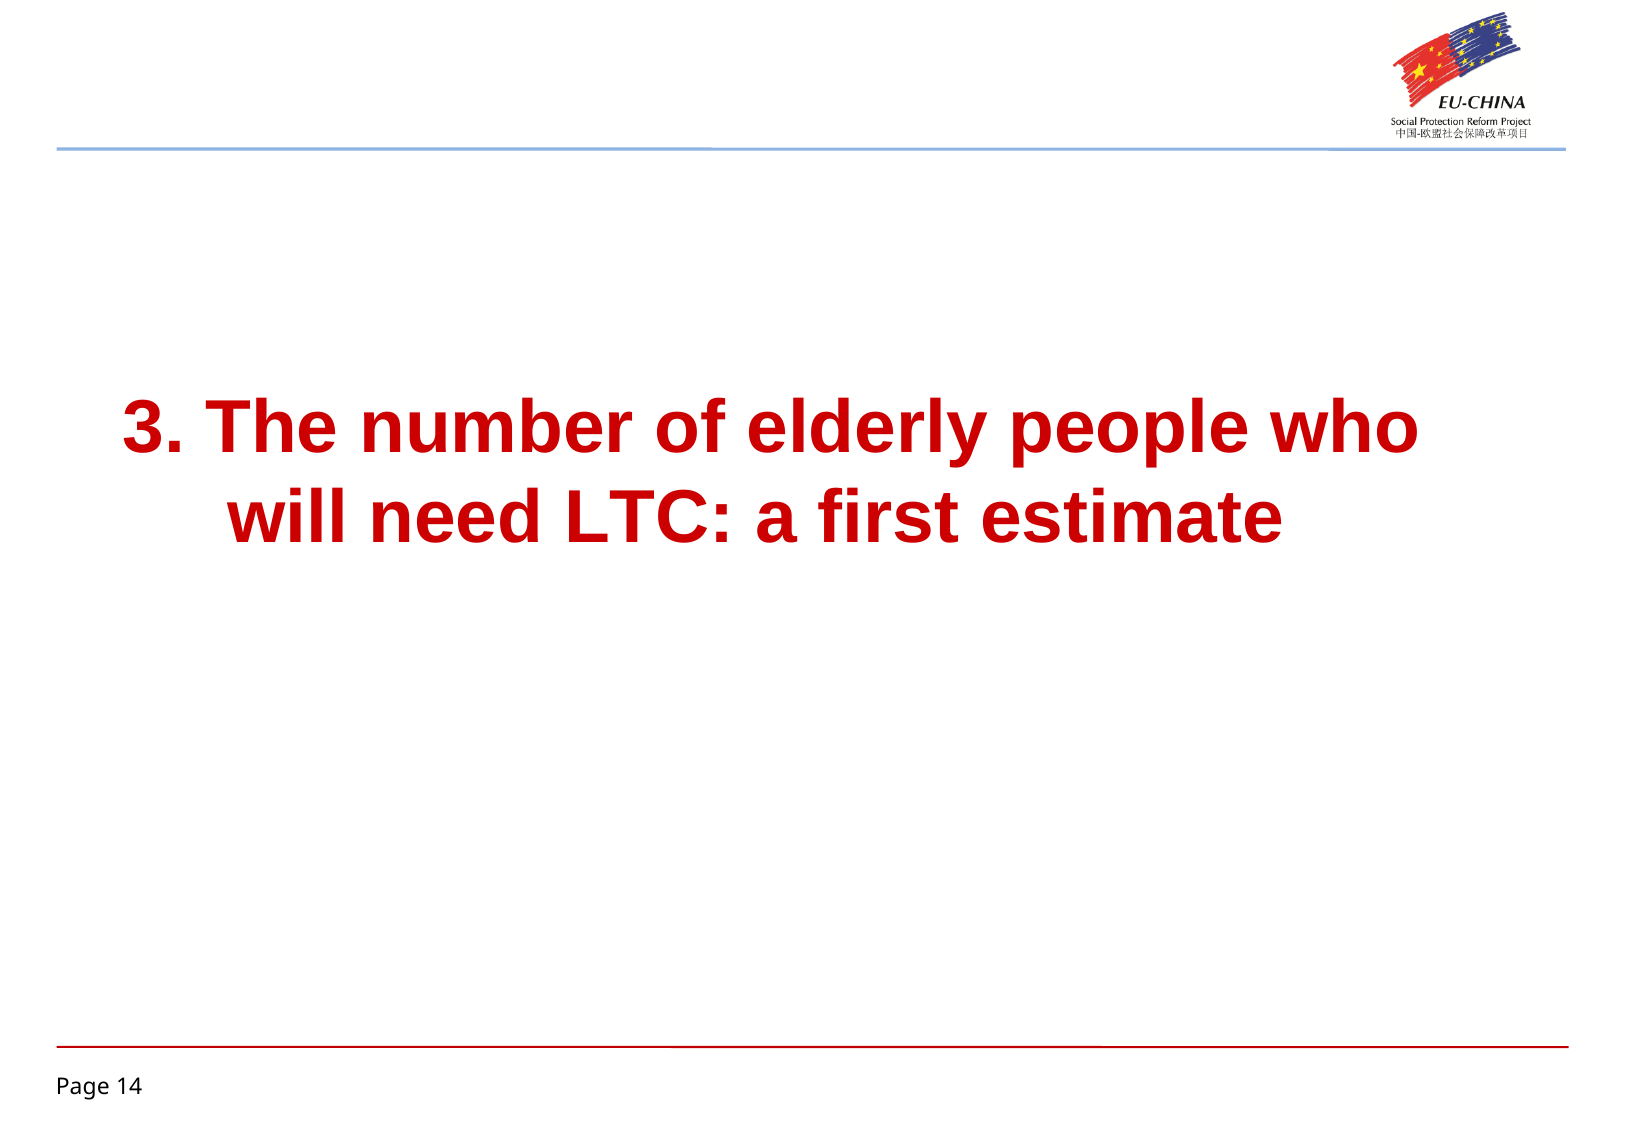

3. The number of elderly people who will need LTC: a first estimate